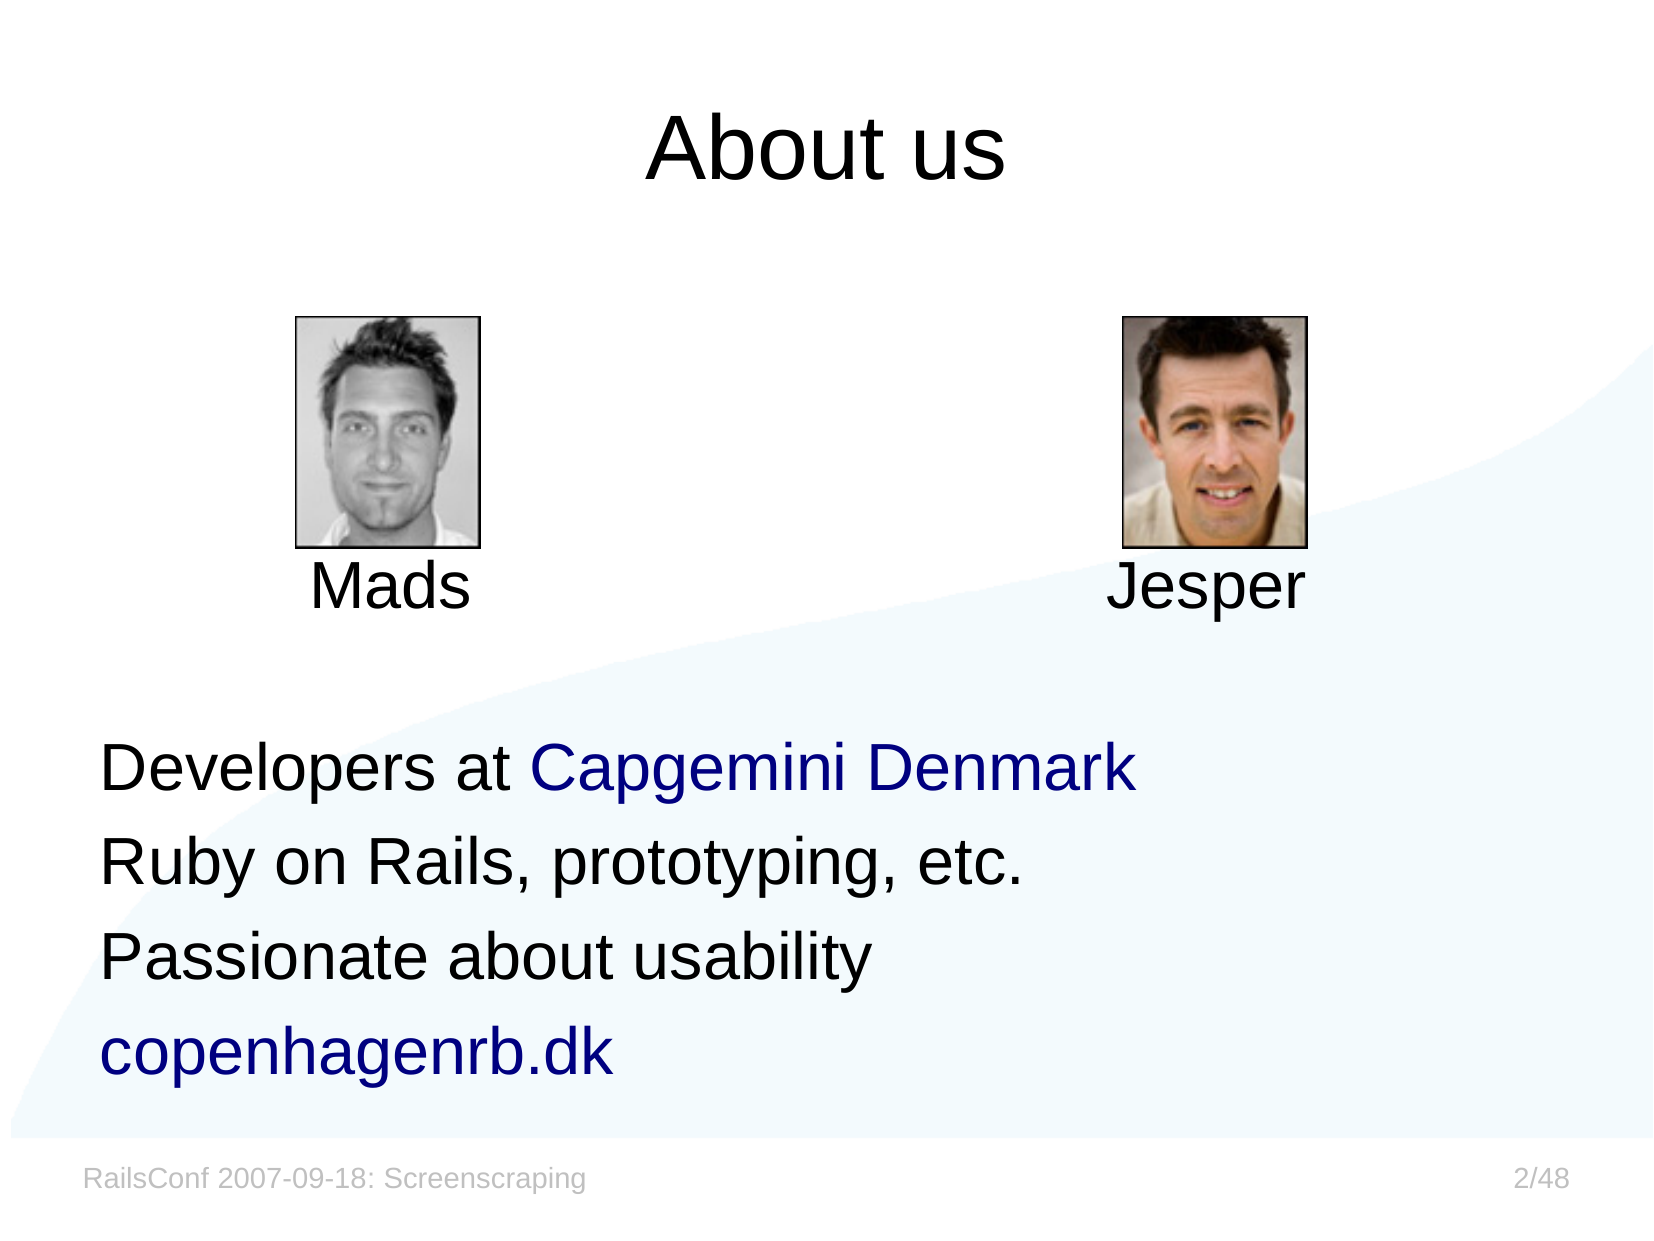

# About us
 Mads
 Jesper
Developers at Capgemini Denmark
Ruby on Rails, prototyping, etc.
Passionate about usability
copenhagenrb.dk
2007-09-18
2